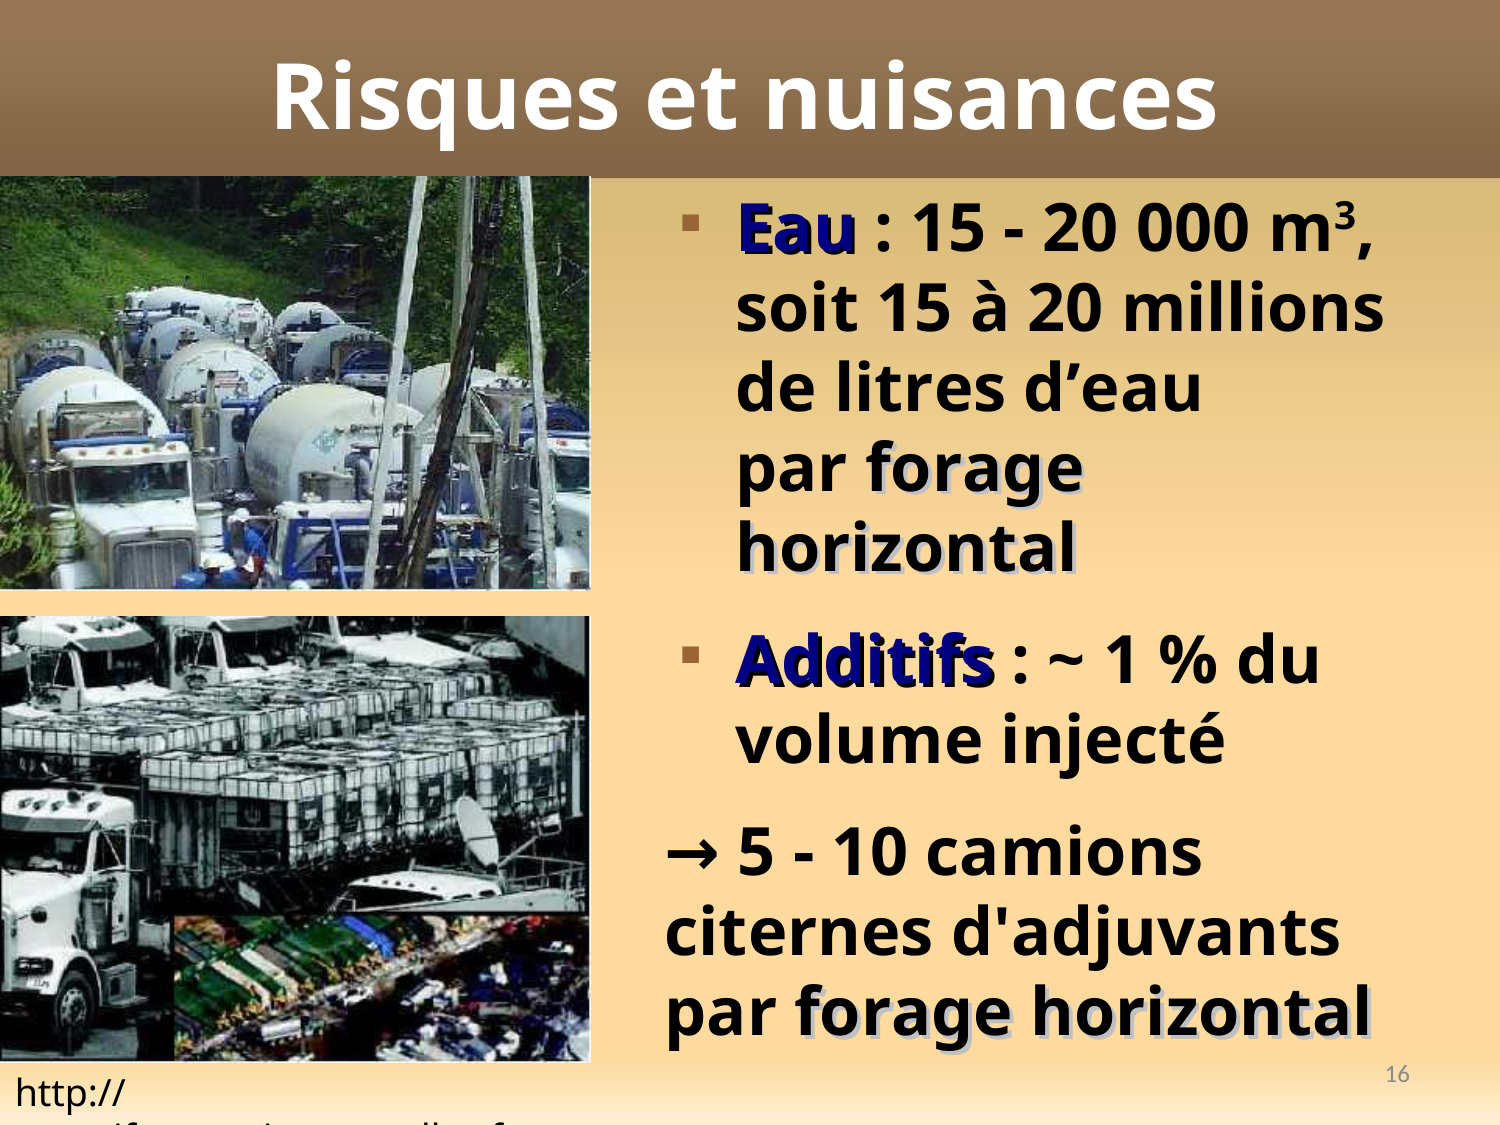

Risques et nuisances
# Eau : 15 - 20 000 m3, soit 15 à 20 millions de litres d’eau par forage horizontal
Additifs : ~ 1 % du volume injecté
→ 5 - 10 camions citernes d'adjuvants par forage horizontal
http://www.ifpenergiesnouvelles.fr